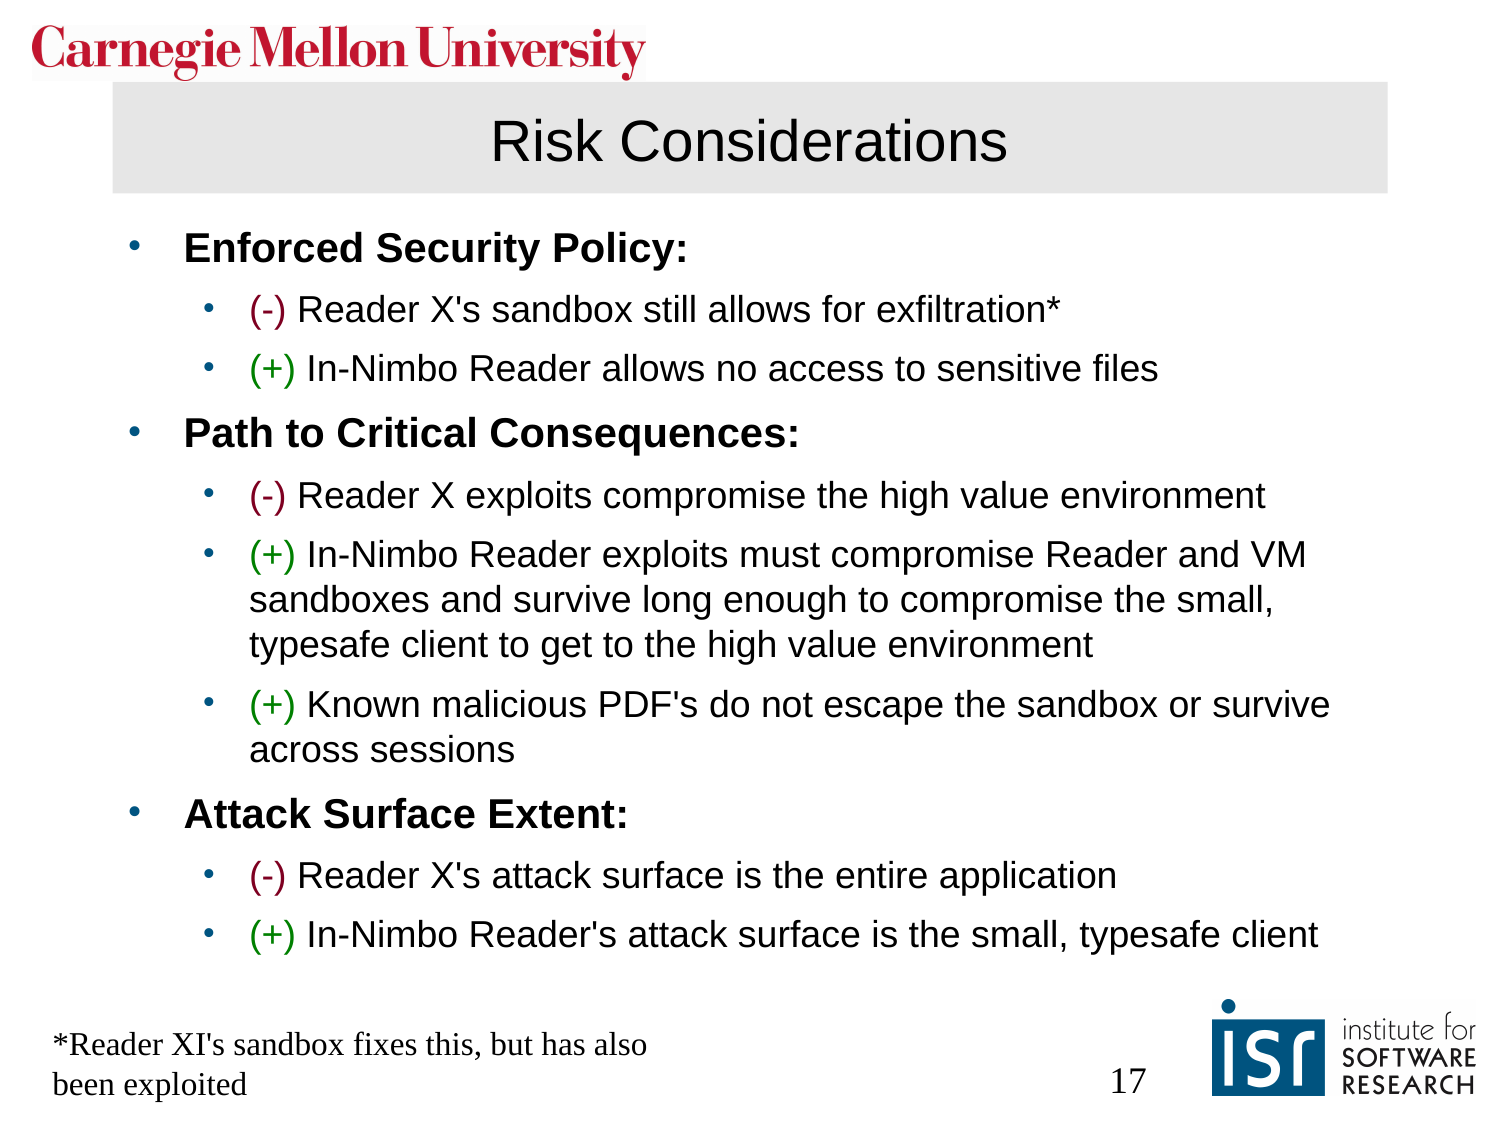

# Risk Considerations
Enforced Security Policy:
(-) Reader X's sandbox still allows for exfiltration*
(+) In-Nimbo Reader allows no access to sensitive files
Path to Critical Consequences:
(-) Reader X exploits compromise the high value environment
(+) In-Nimbo Reader exploits must compromise Reader and VM sandboxes and survive long enough to compromise the small, typesafe client to get to the high value environment
(+) Known malicious PDF's do not escape the sandbox or survive across sessions
Attack Surface Extent:
(-) Reader X's attack surface is the entire application
(+) In-Nimbo Reader's attack surface is the small, typesafe client
*Reader XI's sandbox fixes this, but has also been exploited